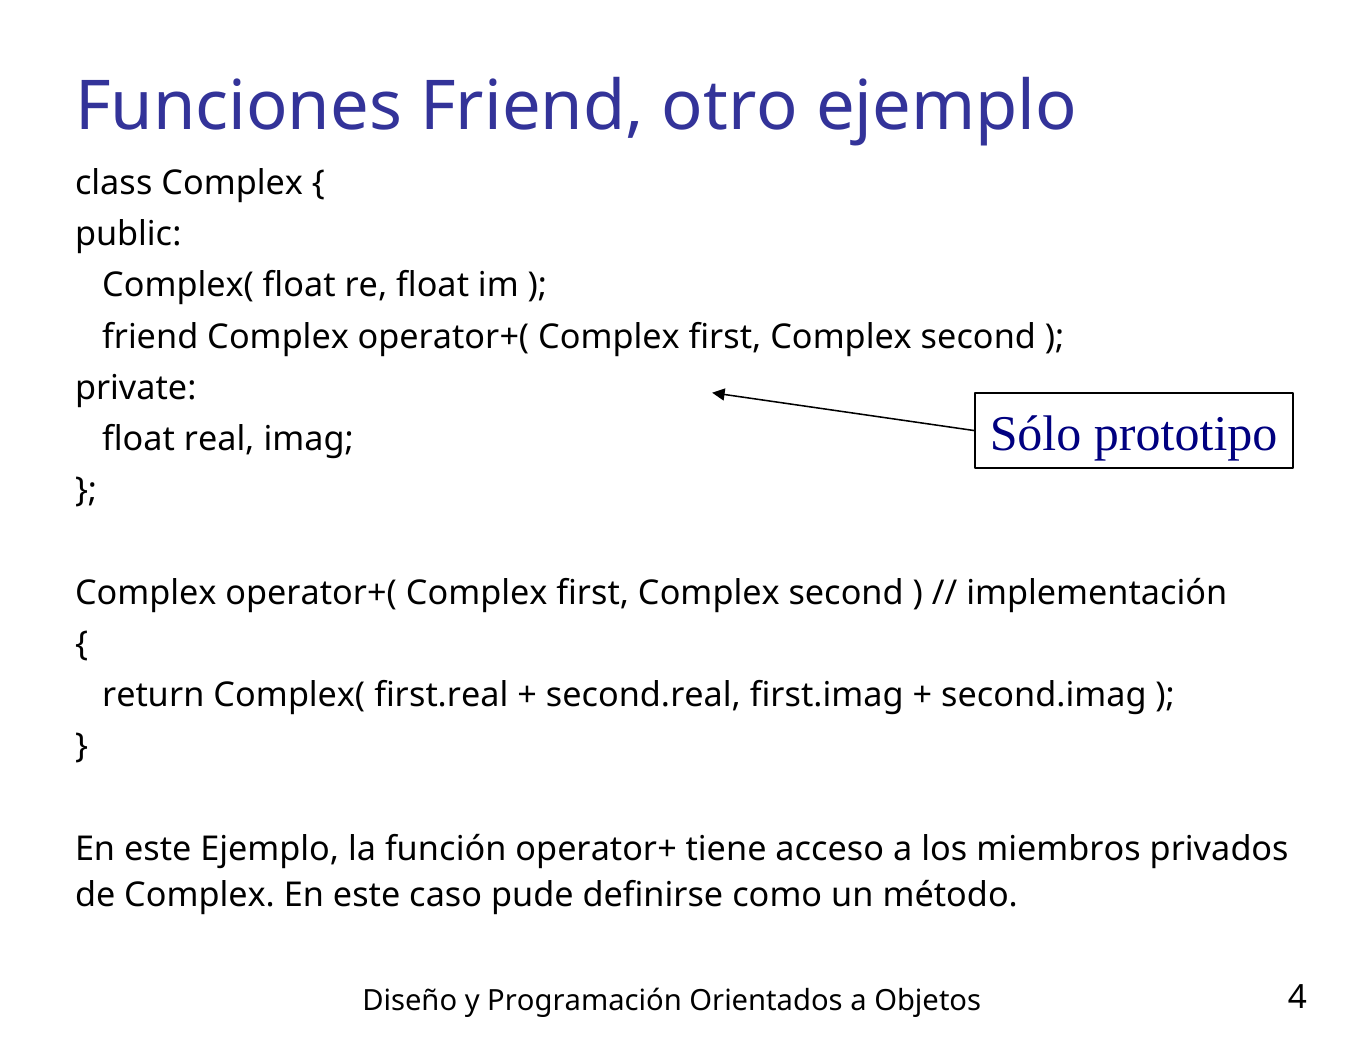

# Funciones Friend, otro ejemplo
class Complex {
public:
 Complex( float re, float im );
 friend Complex operator+( Complex first, Complex second );
private:
 float real, imag;
};
Complex operator+( Complex first, Complex second ) // implementación
{
 return Complex( first.real + second.real, first.imag + second.imag );
}
En este Ejemplo, la función operator+ tiene acceso a los miembros privados de Complex. En este caso pude definirse como un método.
Sólo prototipo
Diseño y Programación Orientados a Objetos
4